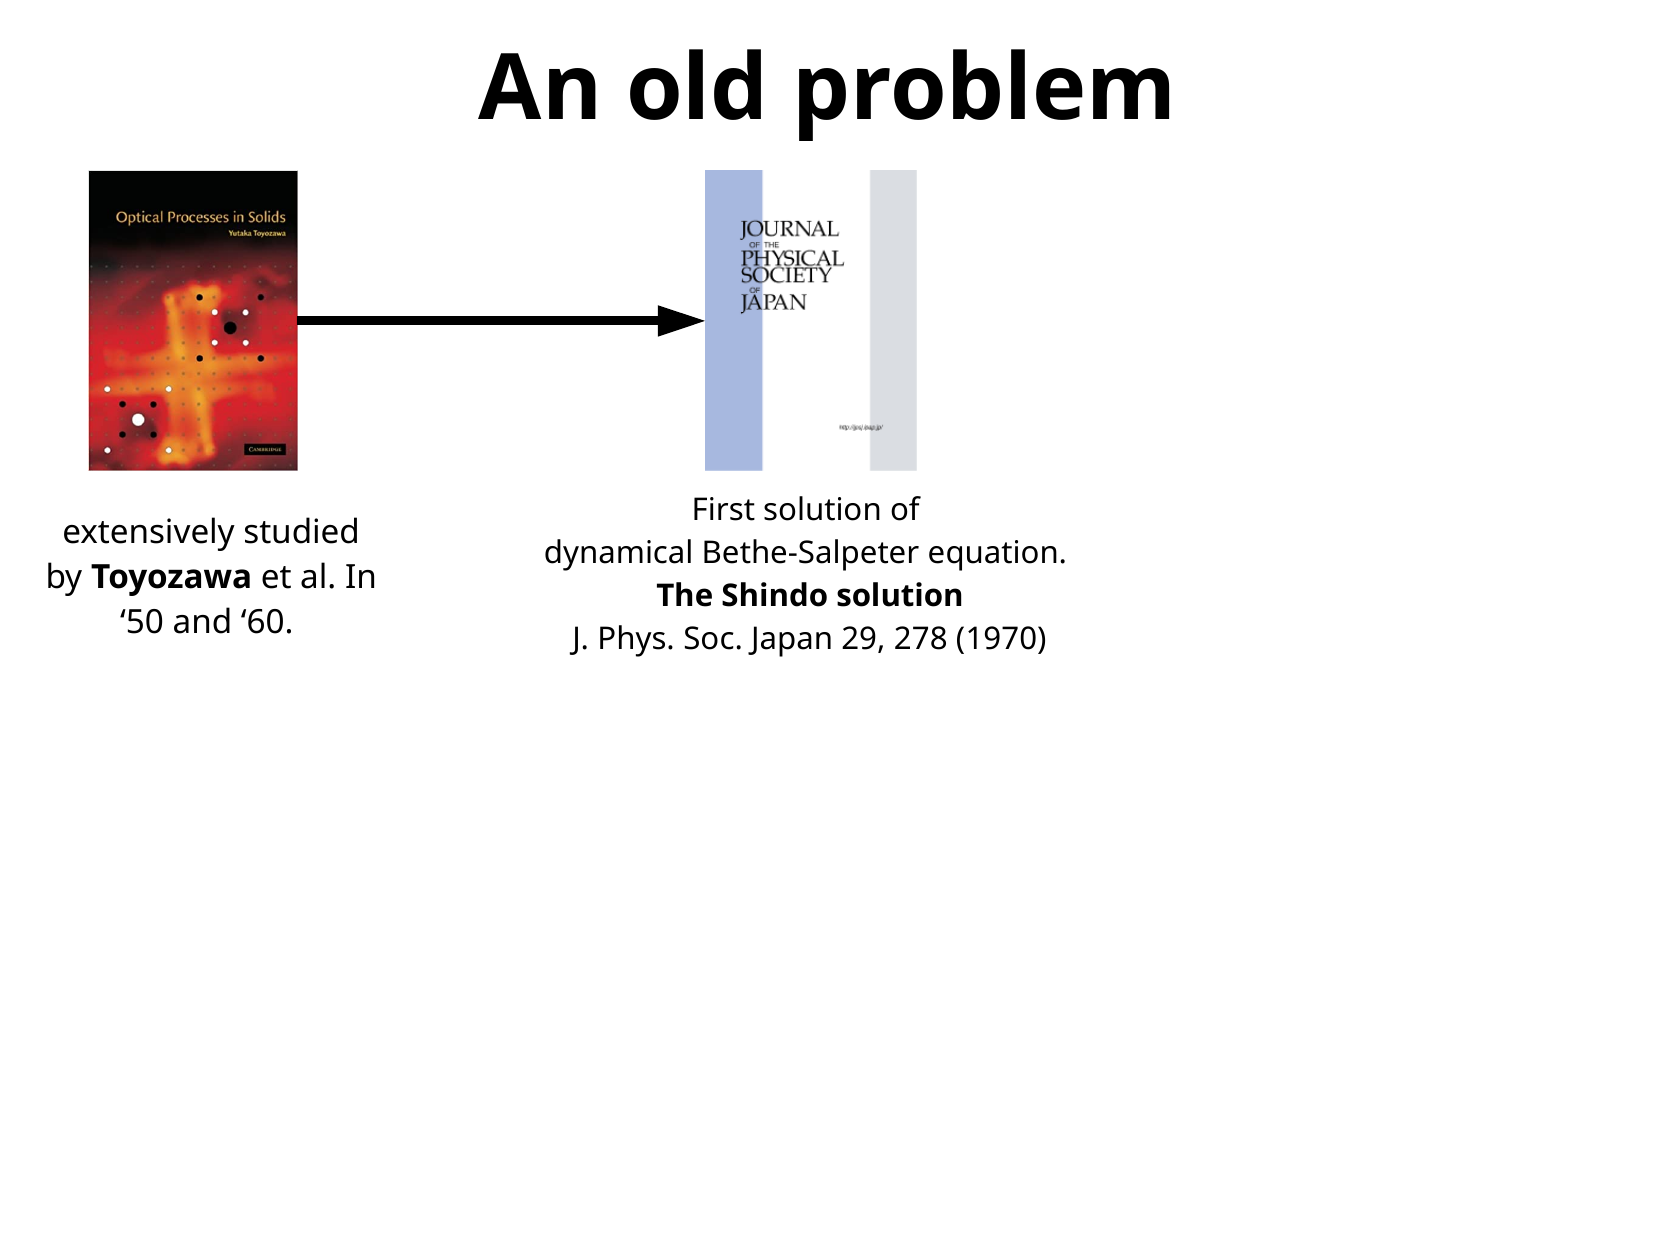

# An old problem
First solution of
dynamical Bethe-Salpeter equation.
The Shindo solution
J. Phys. Soc. Japan 29, 278 (1970)
extensively studied
by Toyozawa et al. In ‘50 and ‘60.